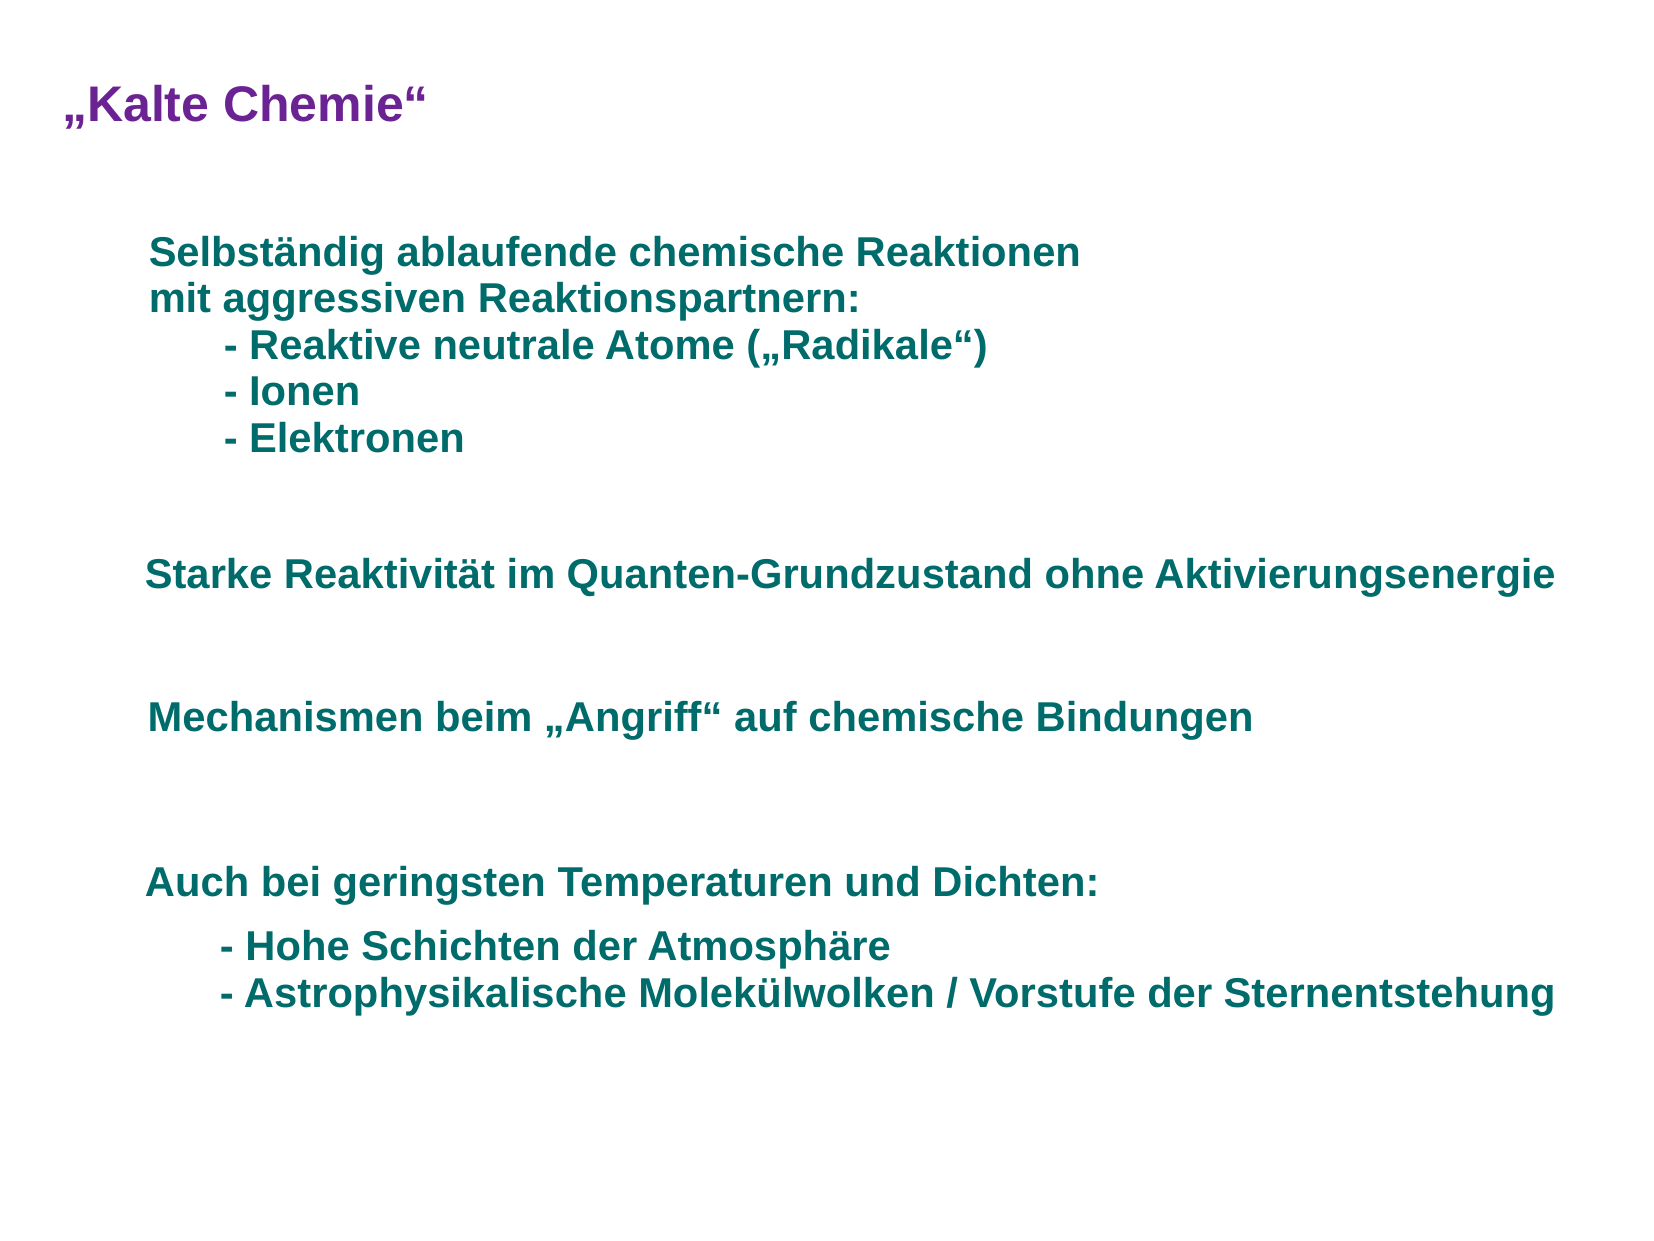

„Kalte Chemie“
Selbständig ablaufende chemische Reaktionen
mit aggressiven Reaktionspartnern:
	- Reaktive neutrale Atome („Radikale“)
	- Ionen
	- Elektronen
Starke Reaktivität im Quanten-Grundzustand ohne Aktivierungsenergie
Mechanismen beim „Angriff“ auf chemische Bindungen
Auch bei geringsten Temperaturen und Dichten:
	- Hohe Schichten der Atmosphäre
	- Astrophysikalische Molekülwolken / Vorstufe der Sternentstehung